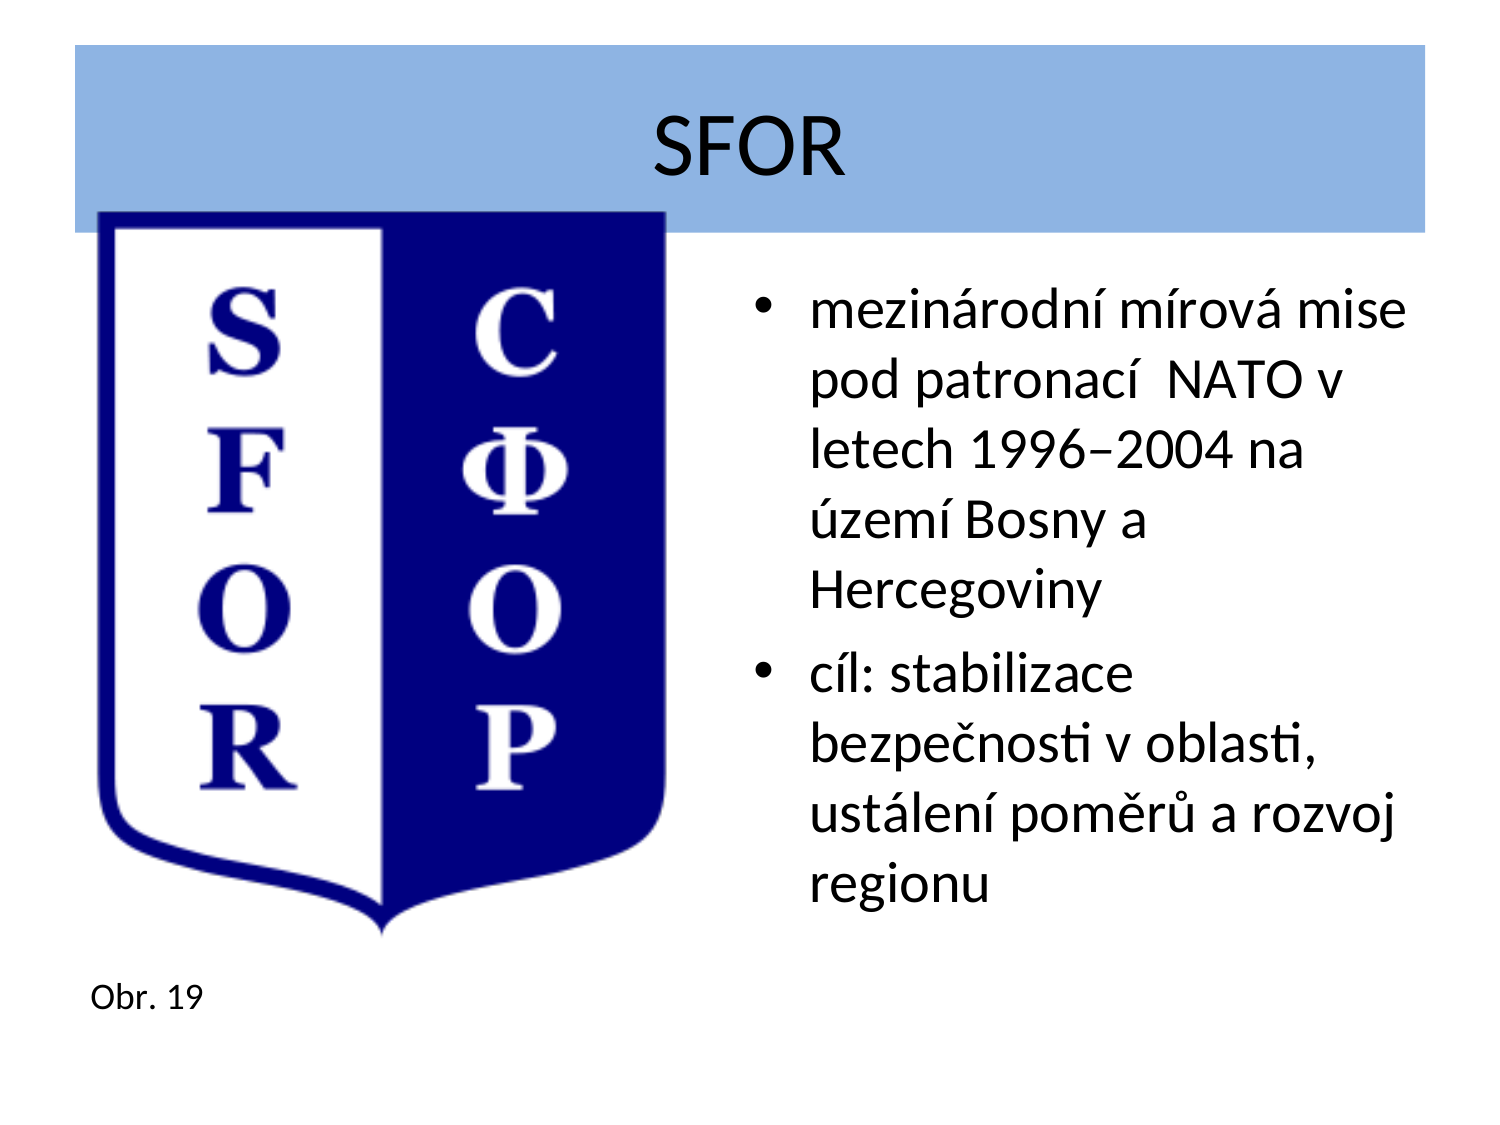

# SFOR
mezinárodní mírová mise pod patronací NATO v letech 1996–2004 na území Bosny a Hercegoviny
cíl: stabilizace bezpečnosti v oblasti, ustálení poměrů a rozvoj regionu
Obr. 19